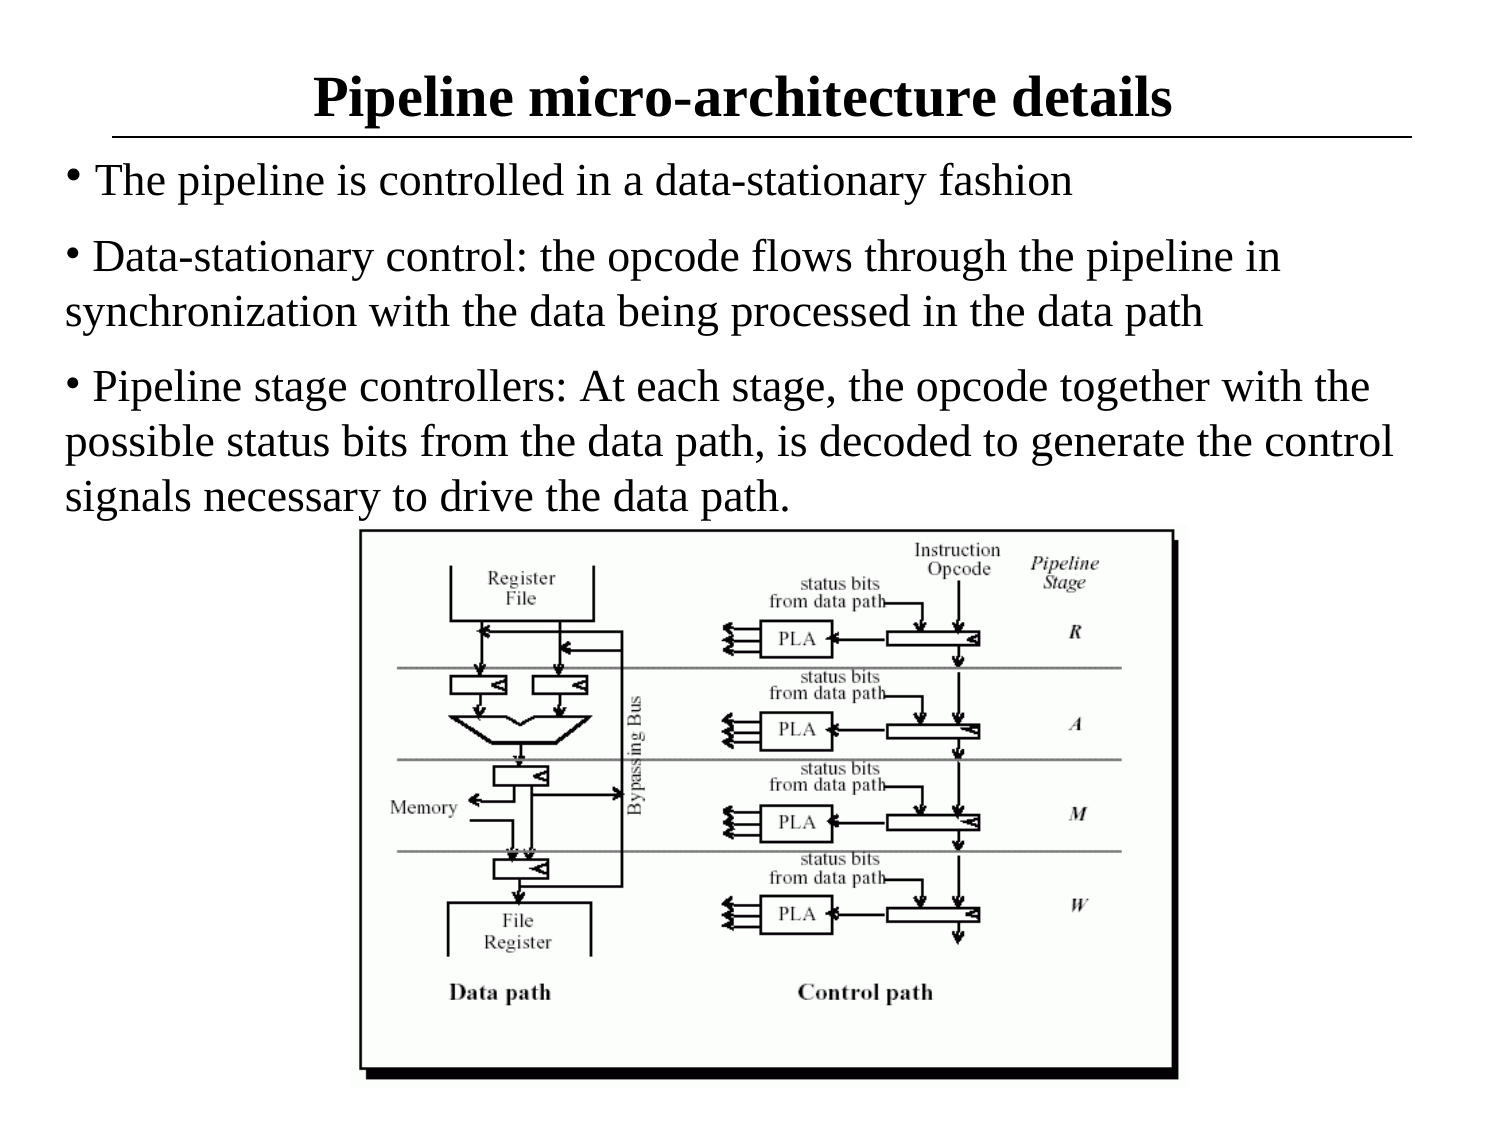

# Pipeline micro-architecture details
 The pipeline is controlled in a data-stationary fashion
 Data-stationary control: the opcode flows through the pipeline in synchronization with the data being processed in the data path
 Pipeline stage controllers: At each stage, the opcode together with the possible status bits from the data path, is decoded to generate the control signals necessary to drive the data path.